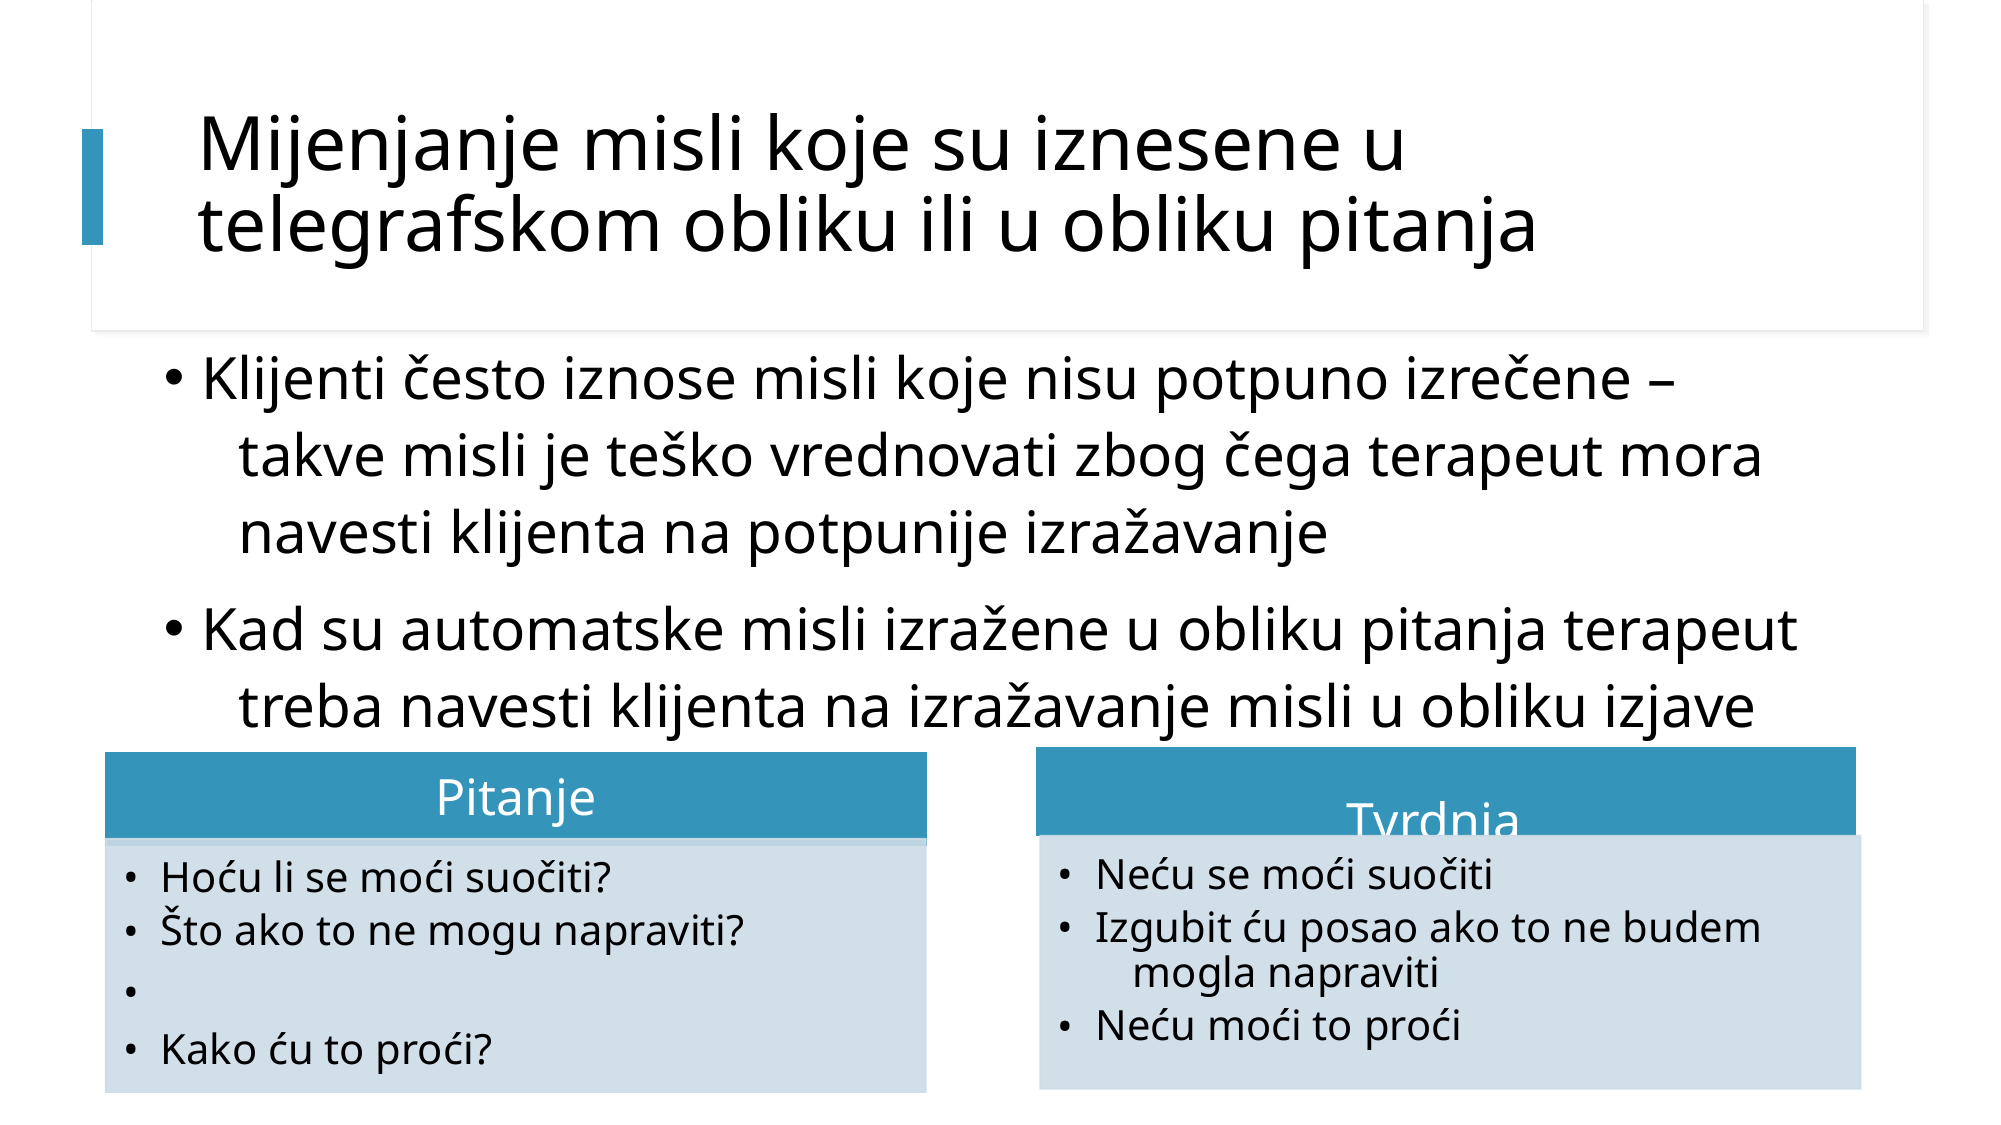

# Mijenjanje misli koje su iznesene u telegrafskom obliku ili u obliku pitanja
Klijenti često iznose misli koje nisu potpuno izrečene – takve misli je teško vrednovati zbog čega terapeut mora navesti klijenta na potpunije izražavanje
Kad su automatske misli izražene u obliku pitanja terapeut treba navesti klijenta na izražavanje misli u obliku izjave
Tvrdnja
Pitanje
Neću se moći suočiti
Izgubit ću posao ako to ne budem mogla napraviti
Neću moći to proći
Hoću li se moći suočiti?
Što ako to ne mogu napraviti?
Kako ću to proći?